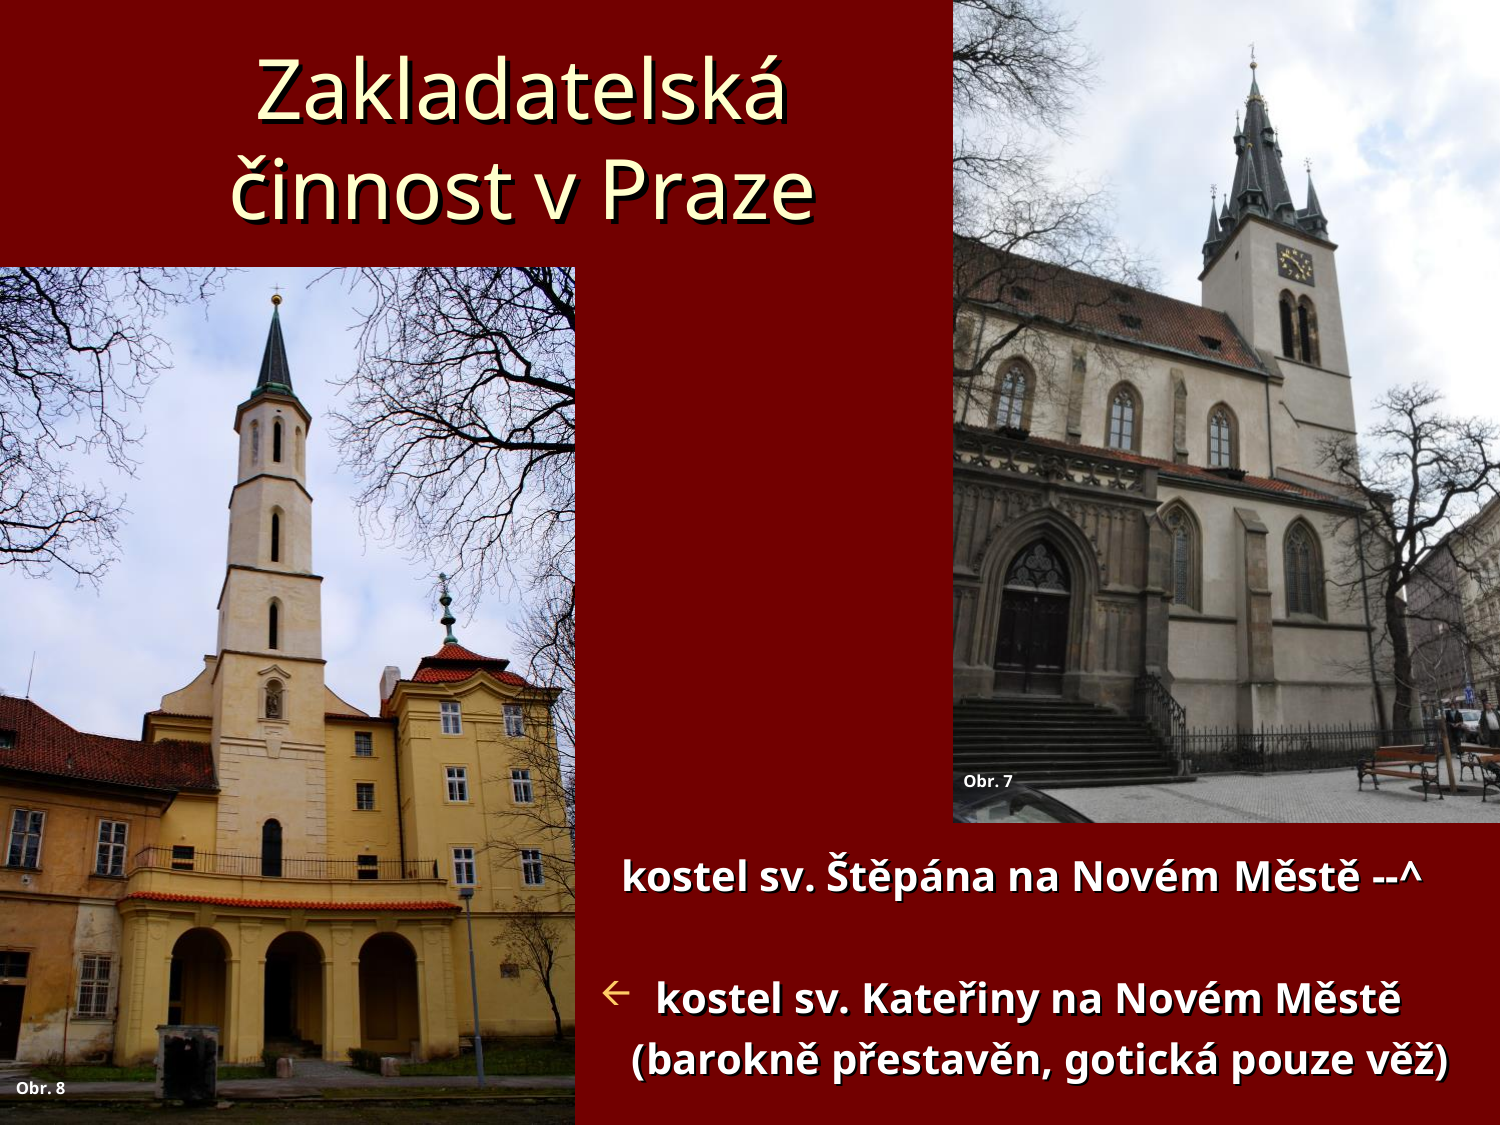

# Zakladatelská činnost v Praze
Obr. 7
 kostel sv. Štěpána na Novém Městě --^
kostel sv. Kateřiny na Novém Městě
 (barokně přestavěn, gotická pouze věž)
Obr. 8